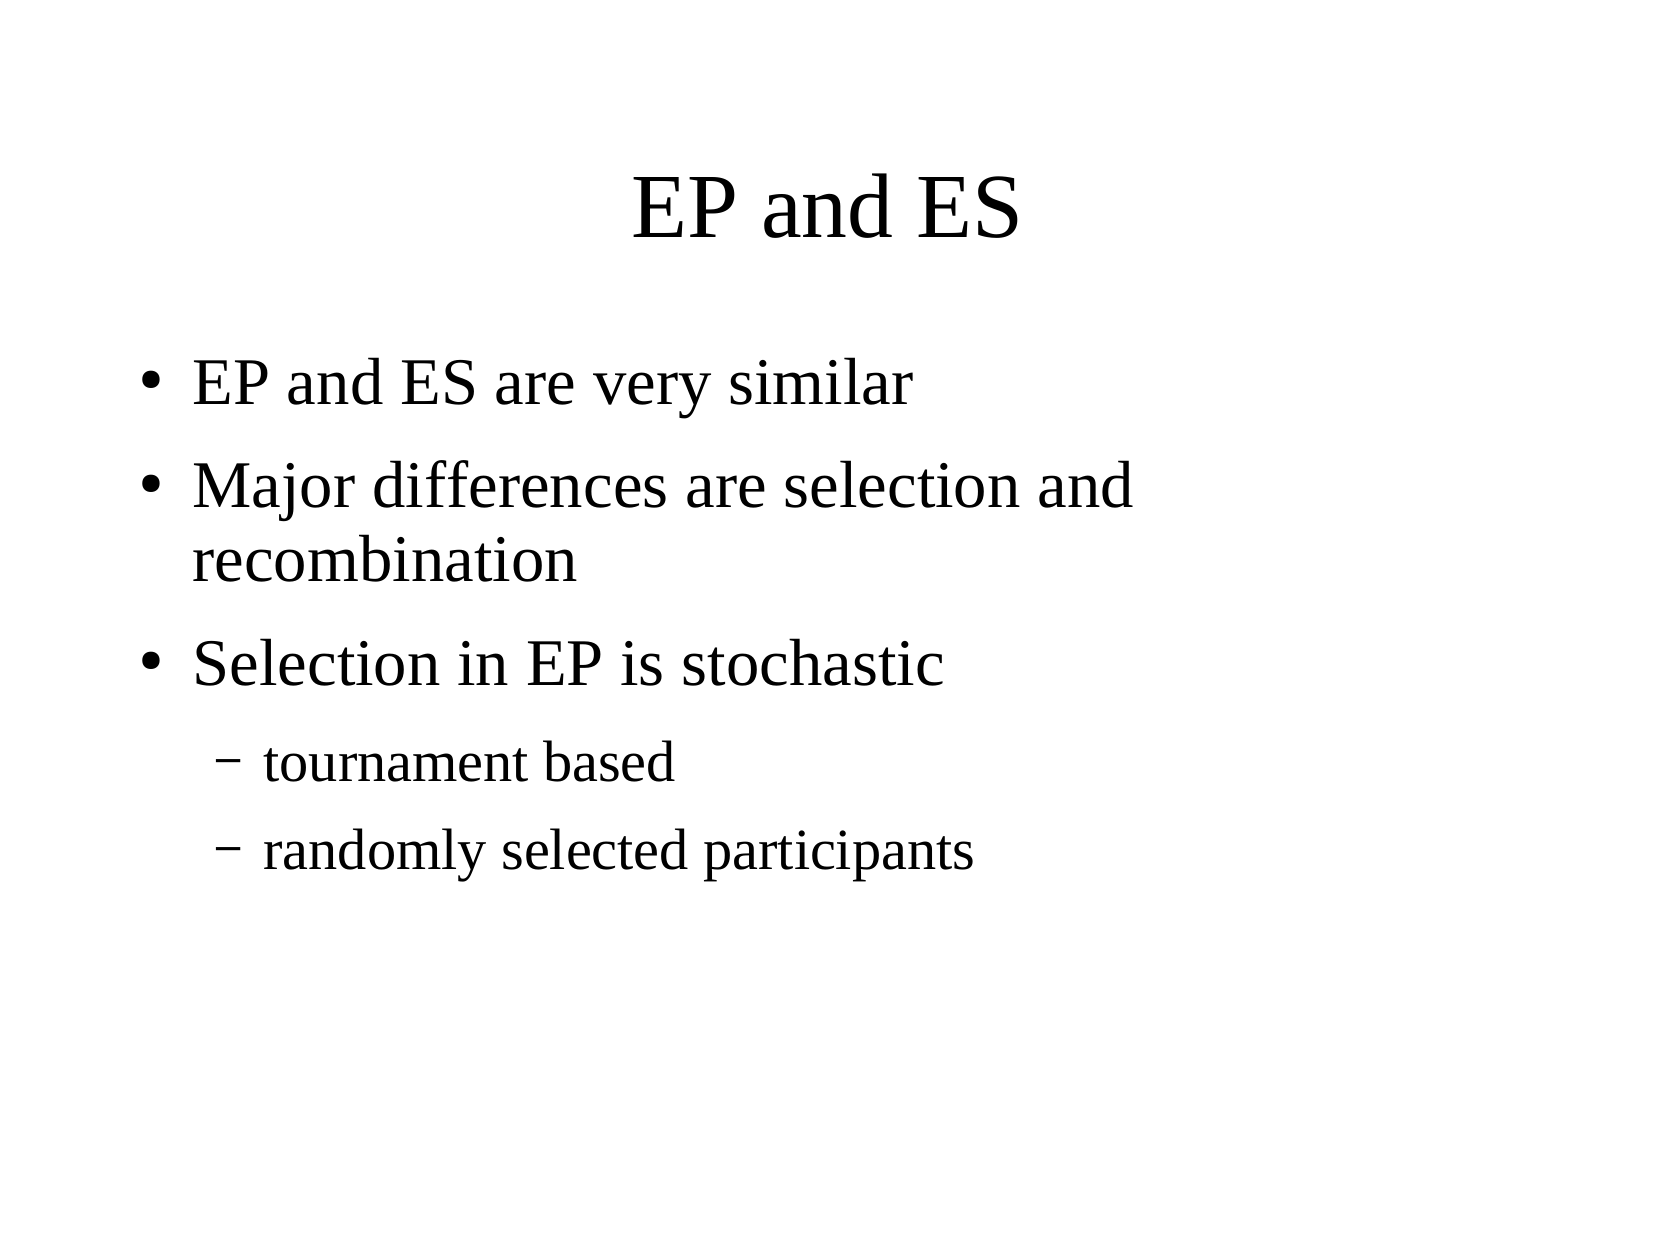

# EP and ES
EP and ES are very similar
Major differences are selection and recombination
Selection in EP is stochastic
tournament based
randomly selected participants